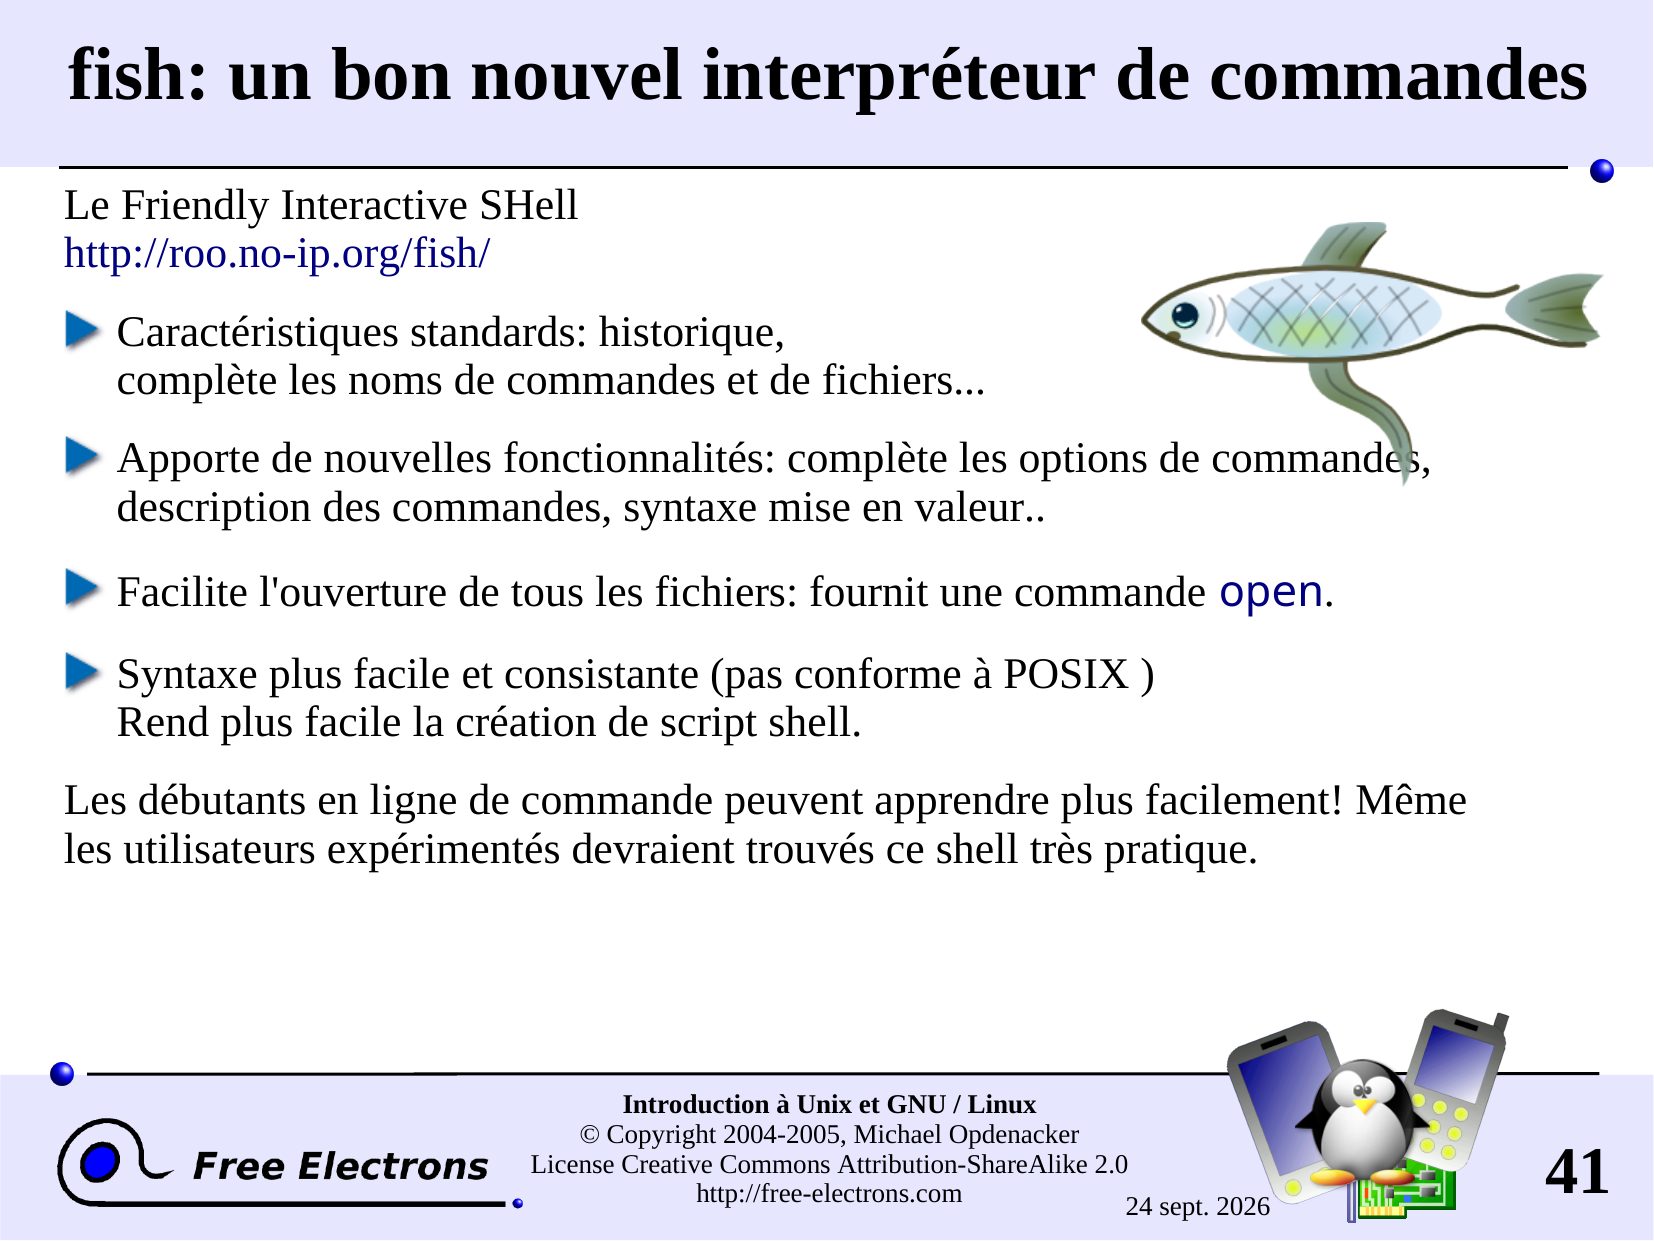

# fish: un bon nouvel interpréteur de commandes
Le Friendly Interactive SHell
http://roo.no-ip.org/fish/
Caractéristiques standards: historique,
complète les noms de commandes et de fichiers...
Apporte de nouvelles fonctionnalités: complète les options de commandes, description des commandes, syntaxe mise en valeur..
Facilite l'ouverture de tous les fichiers: fournit une commande open.
Syntaxe plus facile et consistante (pas conforme à POSIX )
Rend plus facile la création de script shell.
Les débutants en ligne de commande peuvent apprendre plus facilement! Même les utilisateurs expérimentés devraient trouvés ce shell très pratique.